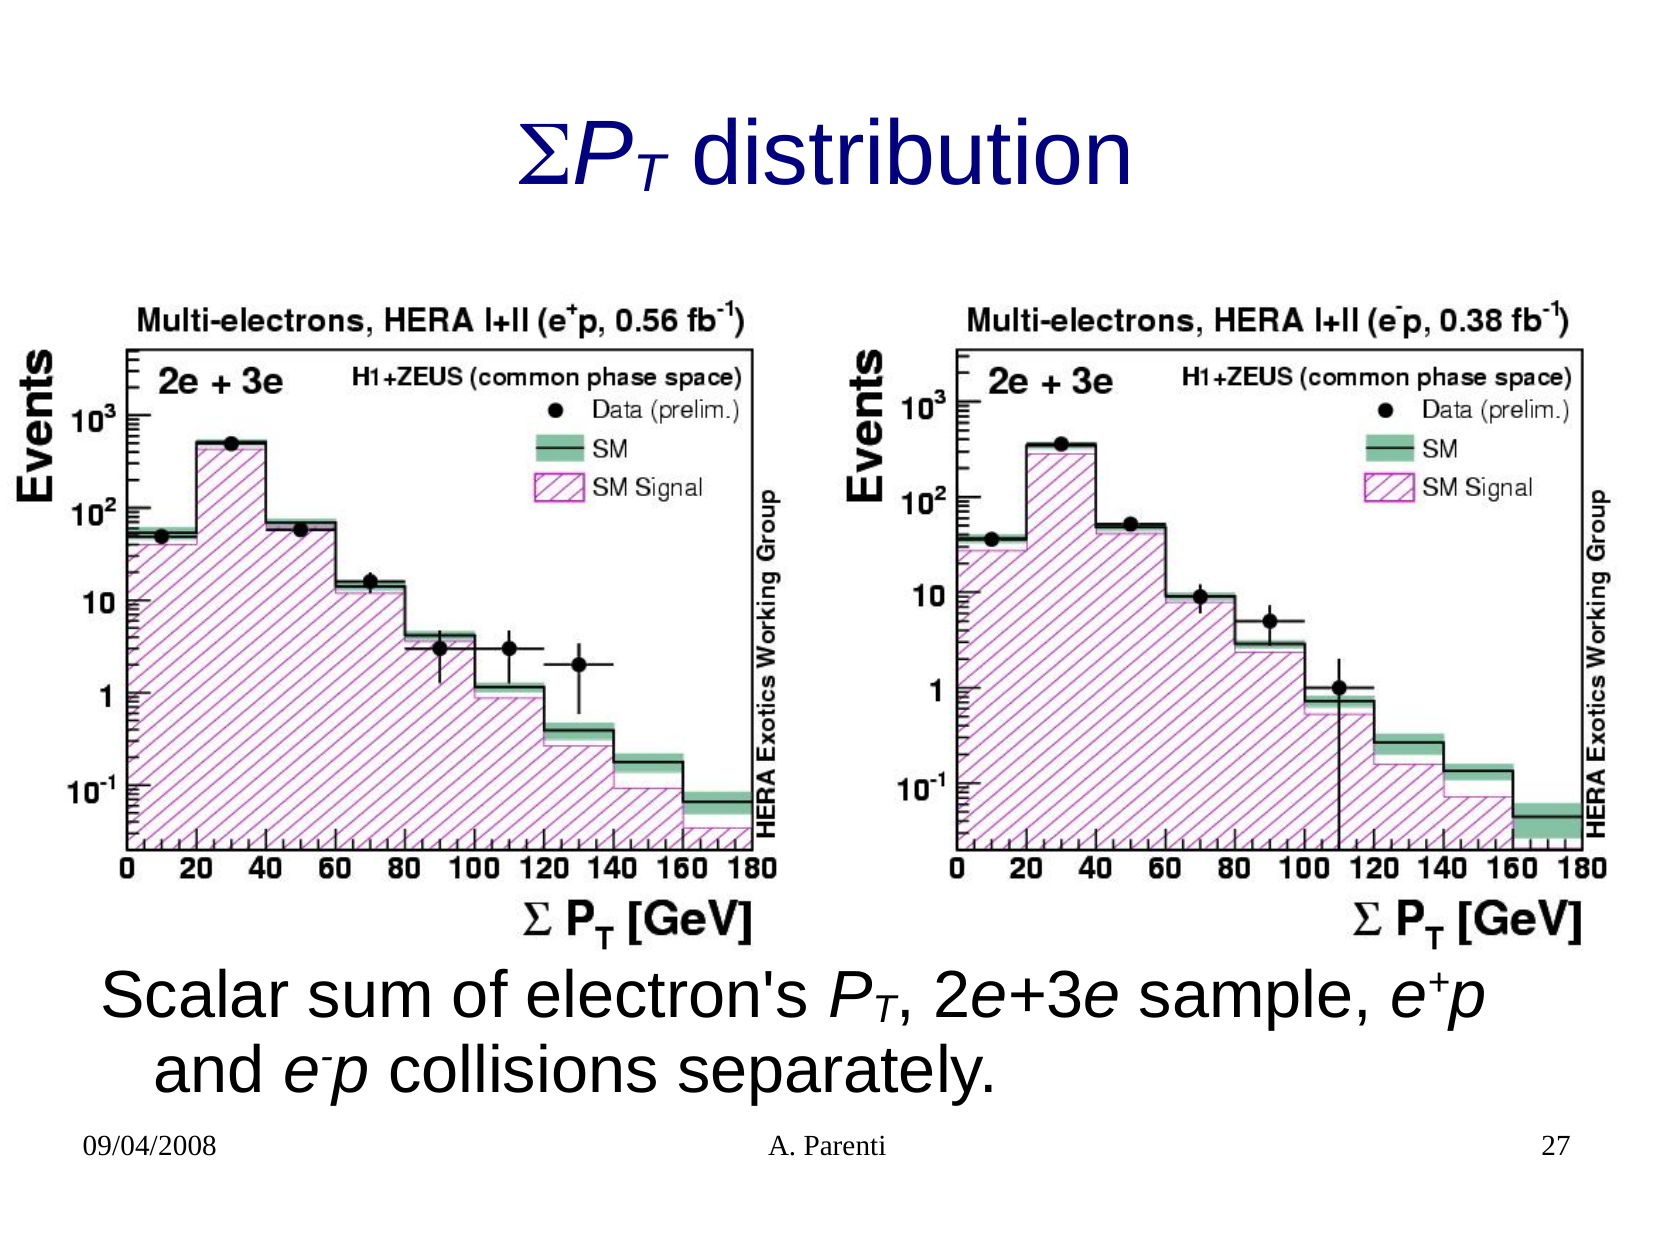

# SPT distribution
Scalar sum of electron's PT, 2e+3e sample, e+p and e-p collisions separately.
09/04/2008
A. Parenti
27